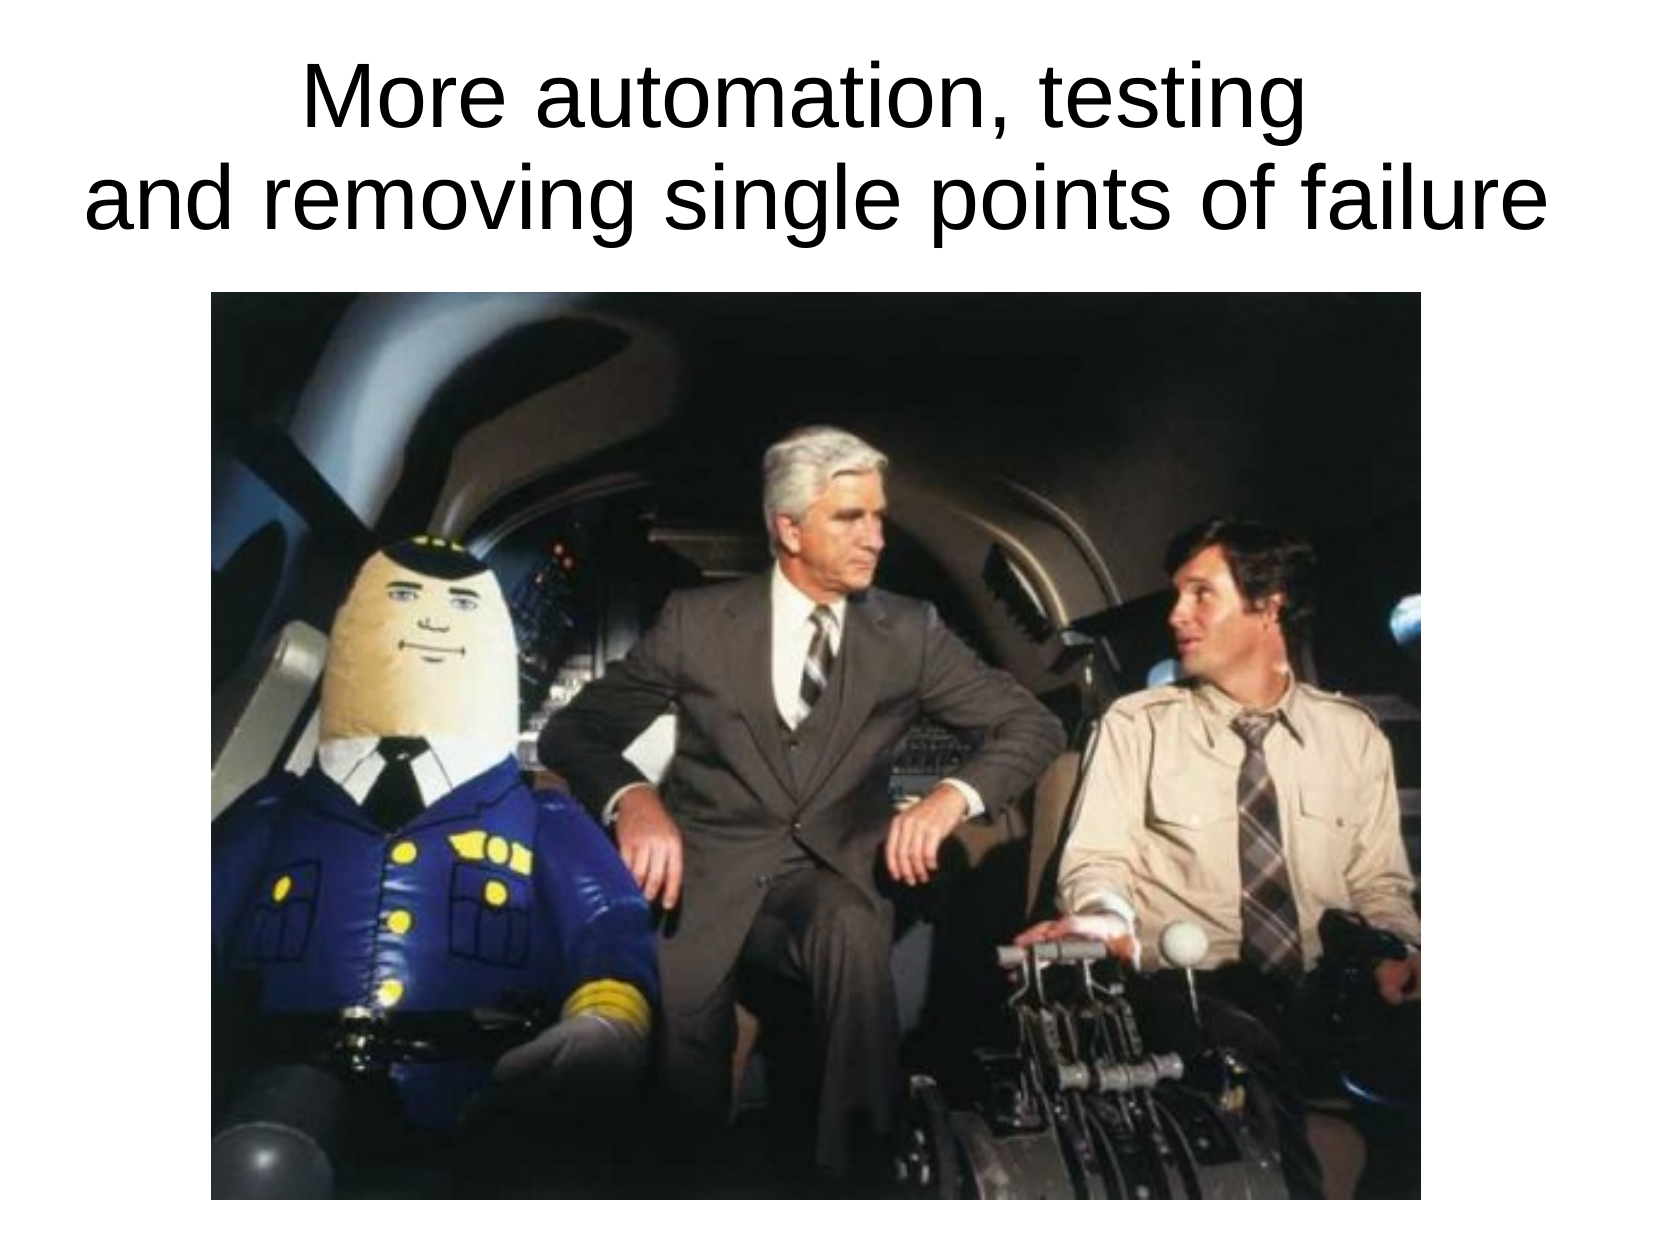

More automation, testing
and removing single points of failure